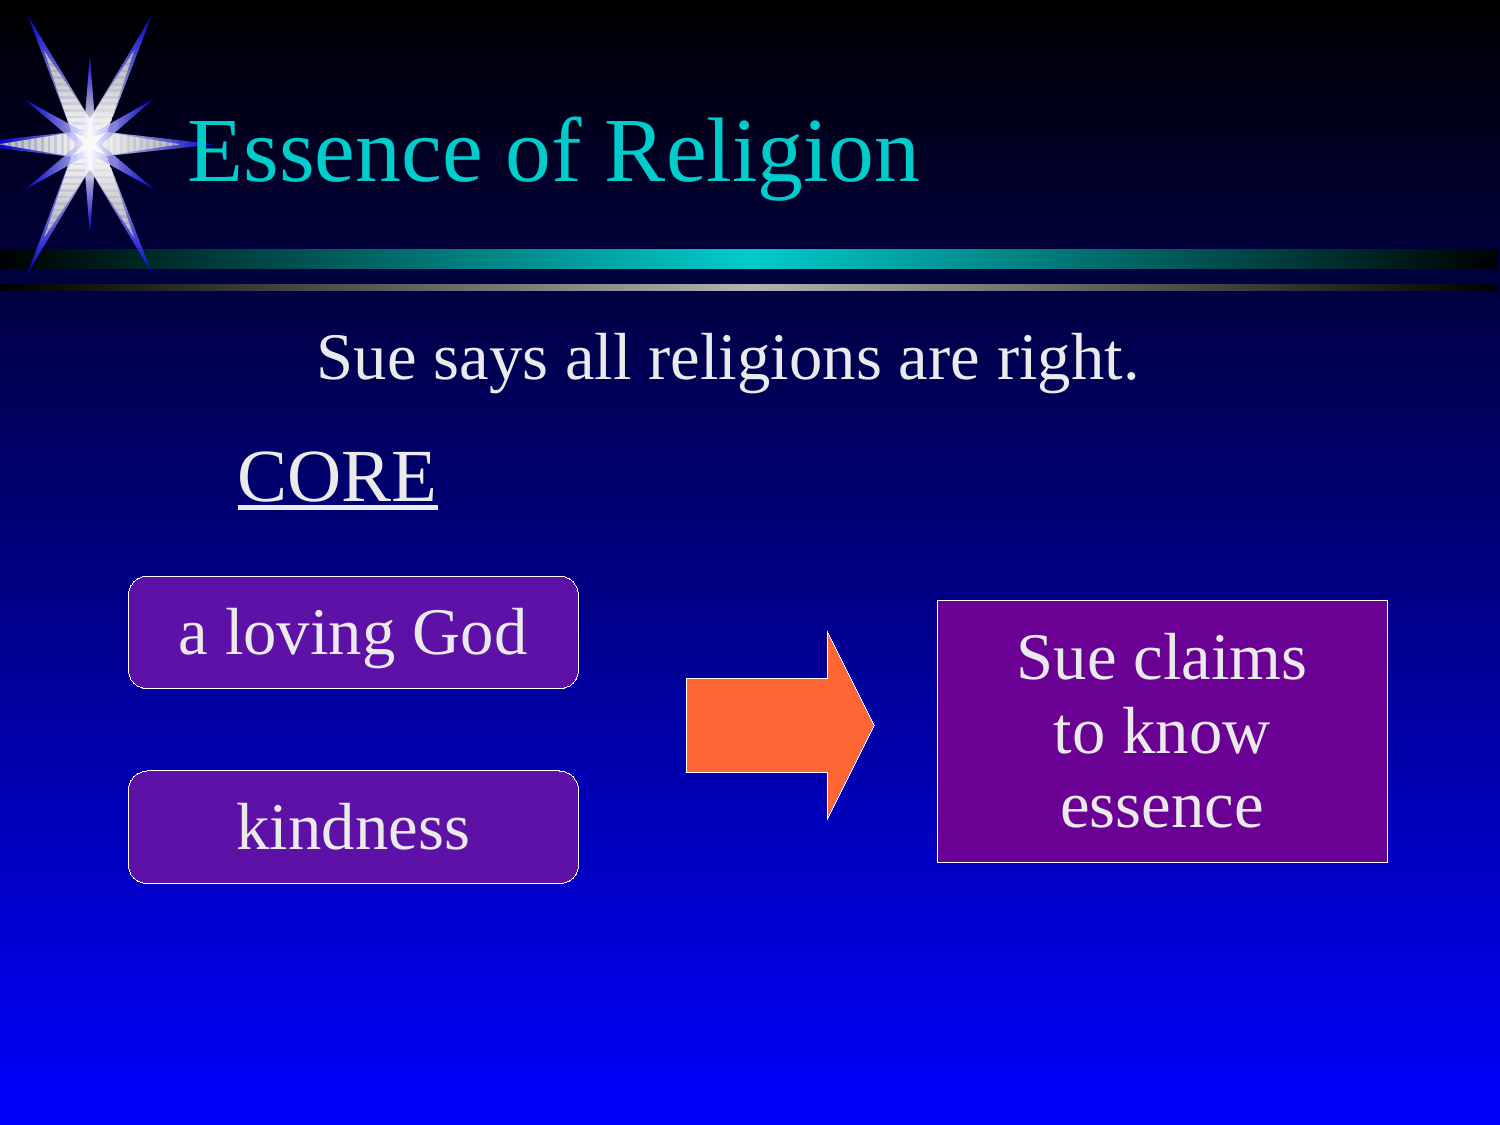

# Essence of Religion
Sue says all religions are right.
CORE
a loving God
Sue claims
to know
essence
kindness